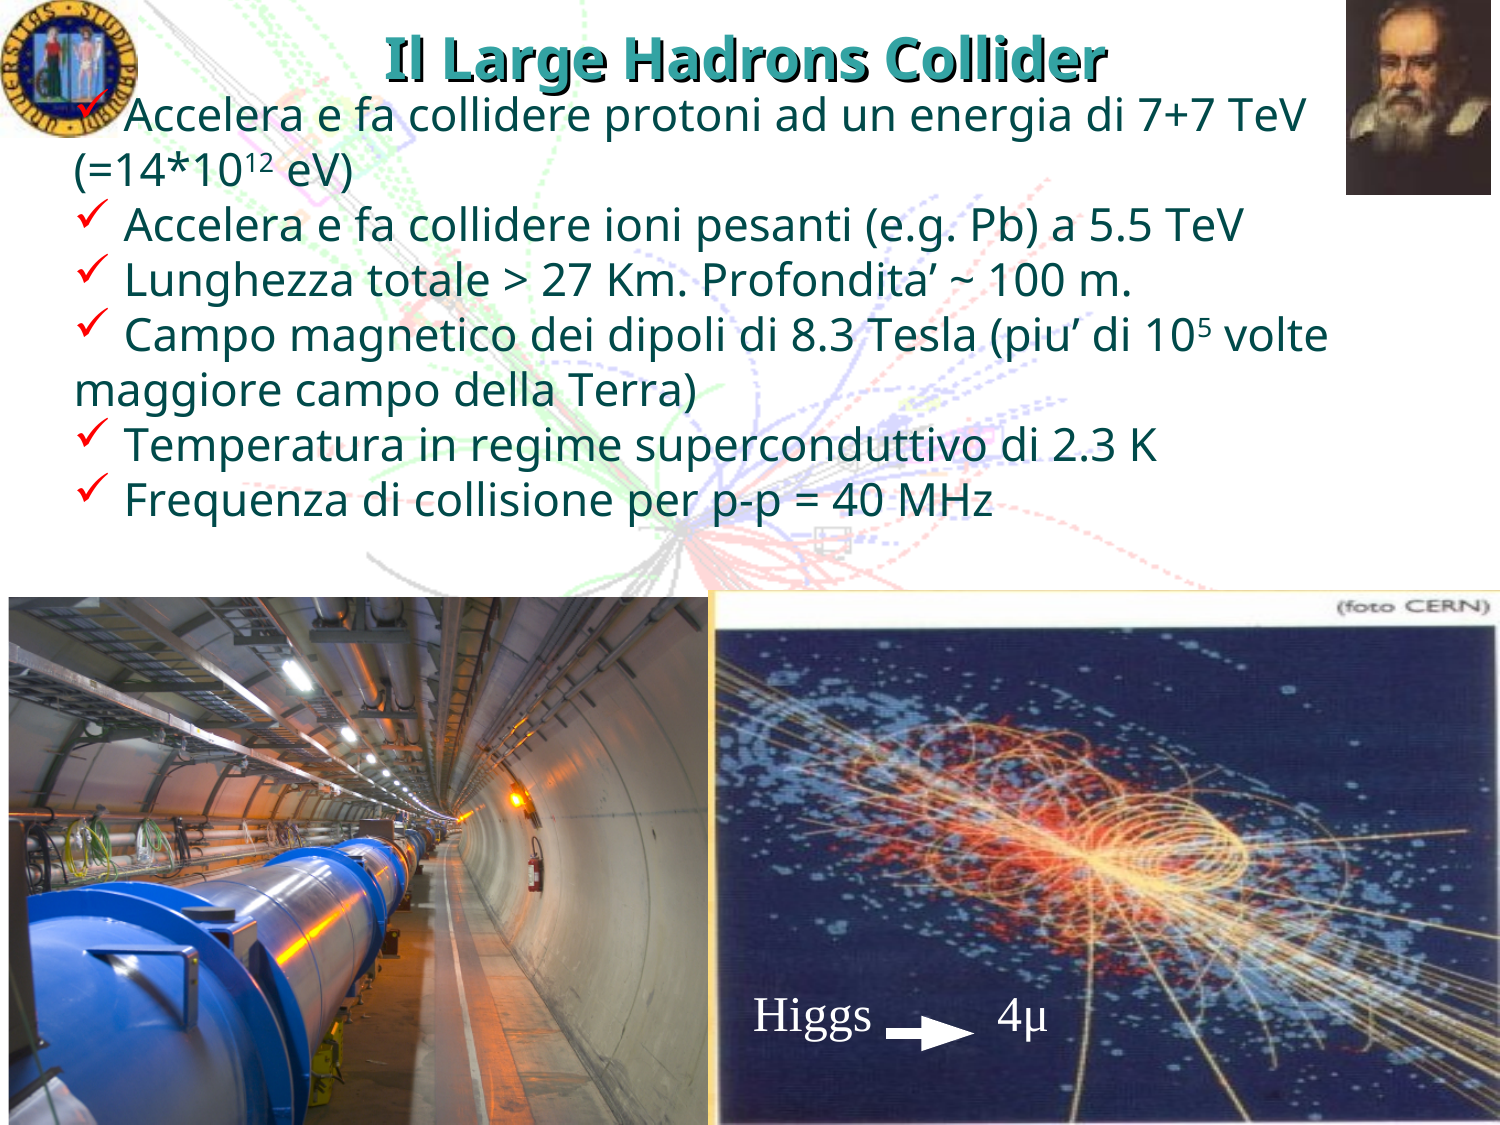

Il Large Hadrons Collider
 Accelera e fa collidere protoni ad un energia di 7+7 TeV (=14*1012 eV)
 Accelera e fa collidere ioni pesanti (e.g. Pb) a 5.5 TeV
 Lunghezza totale > 27 Km. Profondita’ ~ 100 m.
 Campo magnetico dei dipoli di 8.3 Tesla (piu’ di 105 volte maggiore campo della Terra)
 Temperatura in regime superconduttivo di 2.3 K
 Frequenza di collisione per p-p = 40 MHz
Higgs 4μ